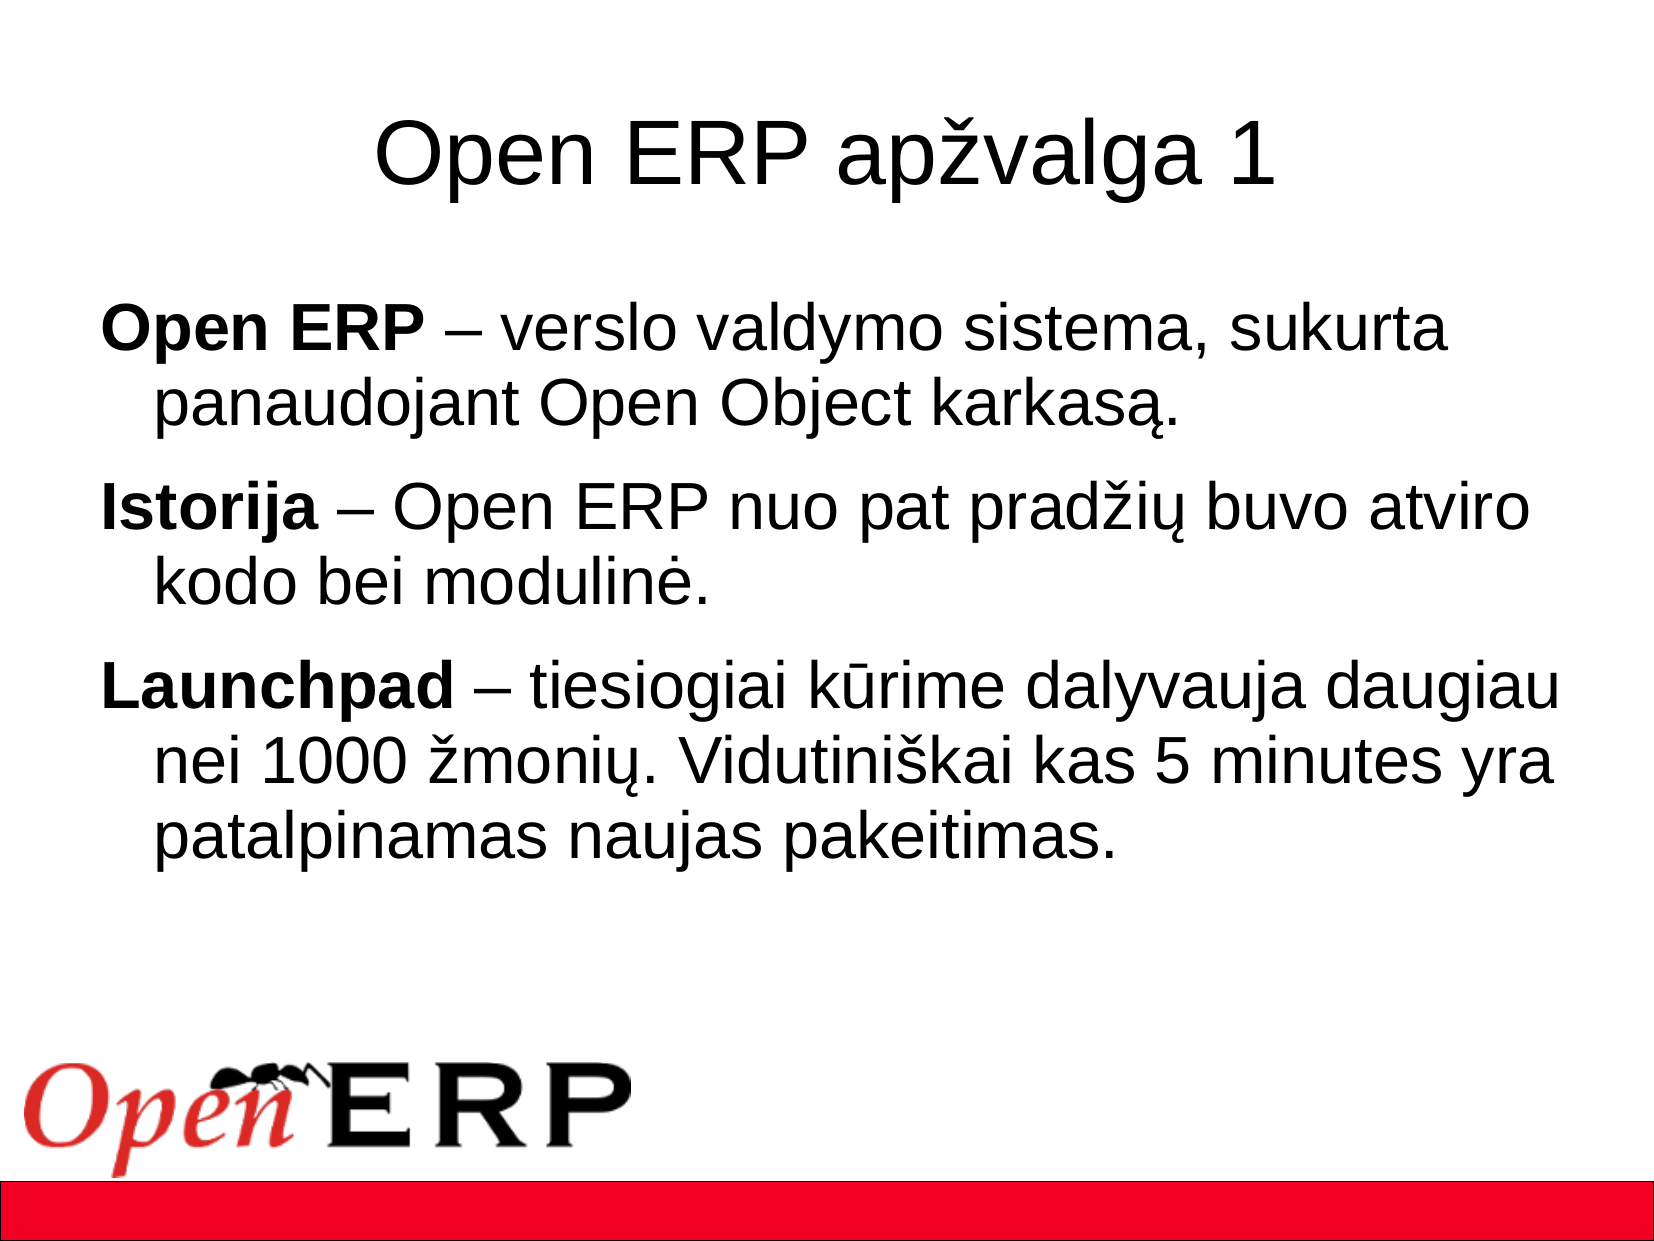

# Open ERP apžvalga 1
Open ERP – verslo valdymo sistema, sukurta panaudojant Open Object karkasą.
Istorija – Open ERP nuo pat pradžių buvo atviro kodo bei modulinė.
Launchpad – tiesiogiai kūrime dalyvauja daugiau nei 1000 žmonių. Vidutiniškai kas 5 minutes yra patalpinamas naujas pakeitimas.